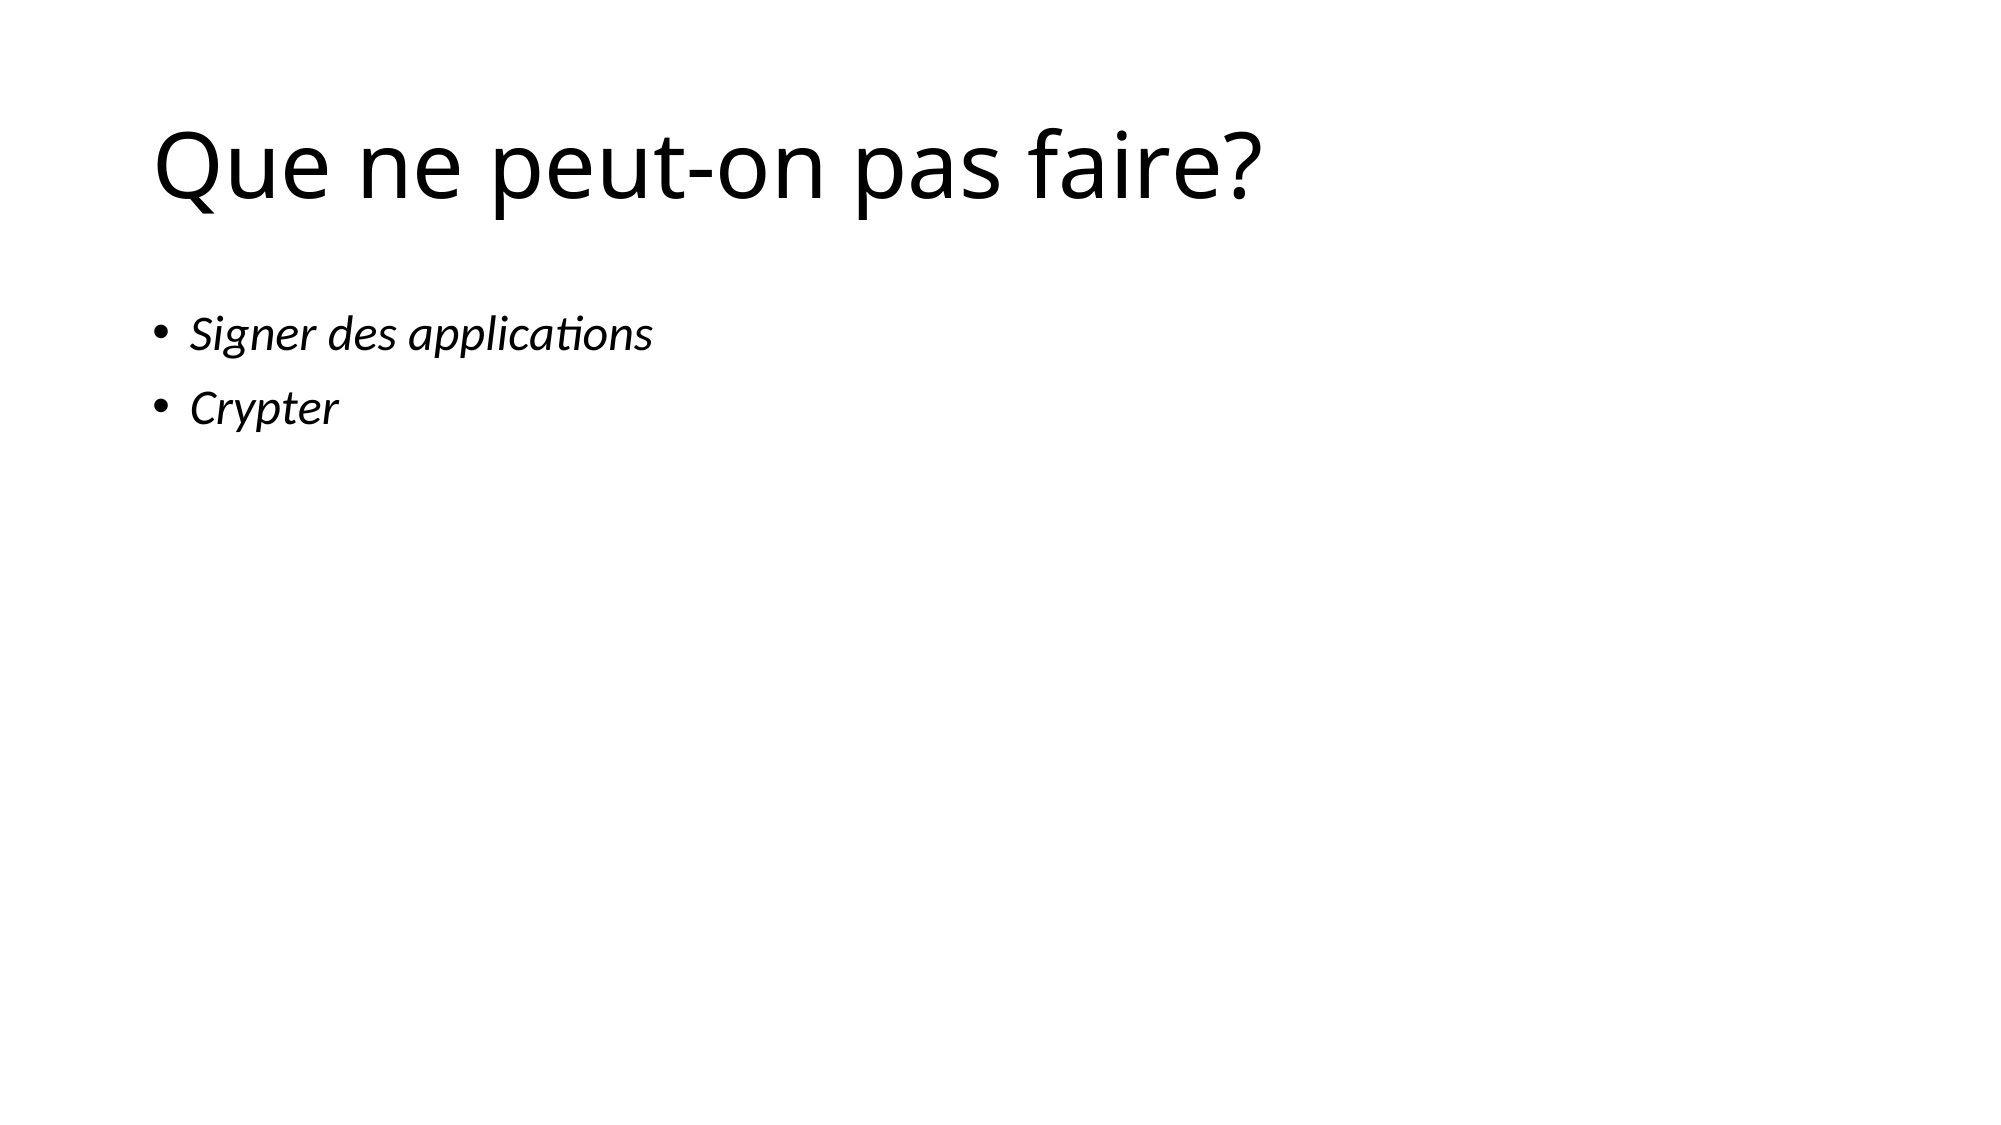

Que ne peut-on pas faire?
Signer des applications
Crypter